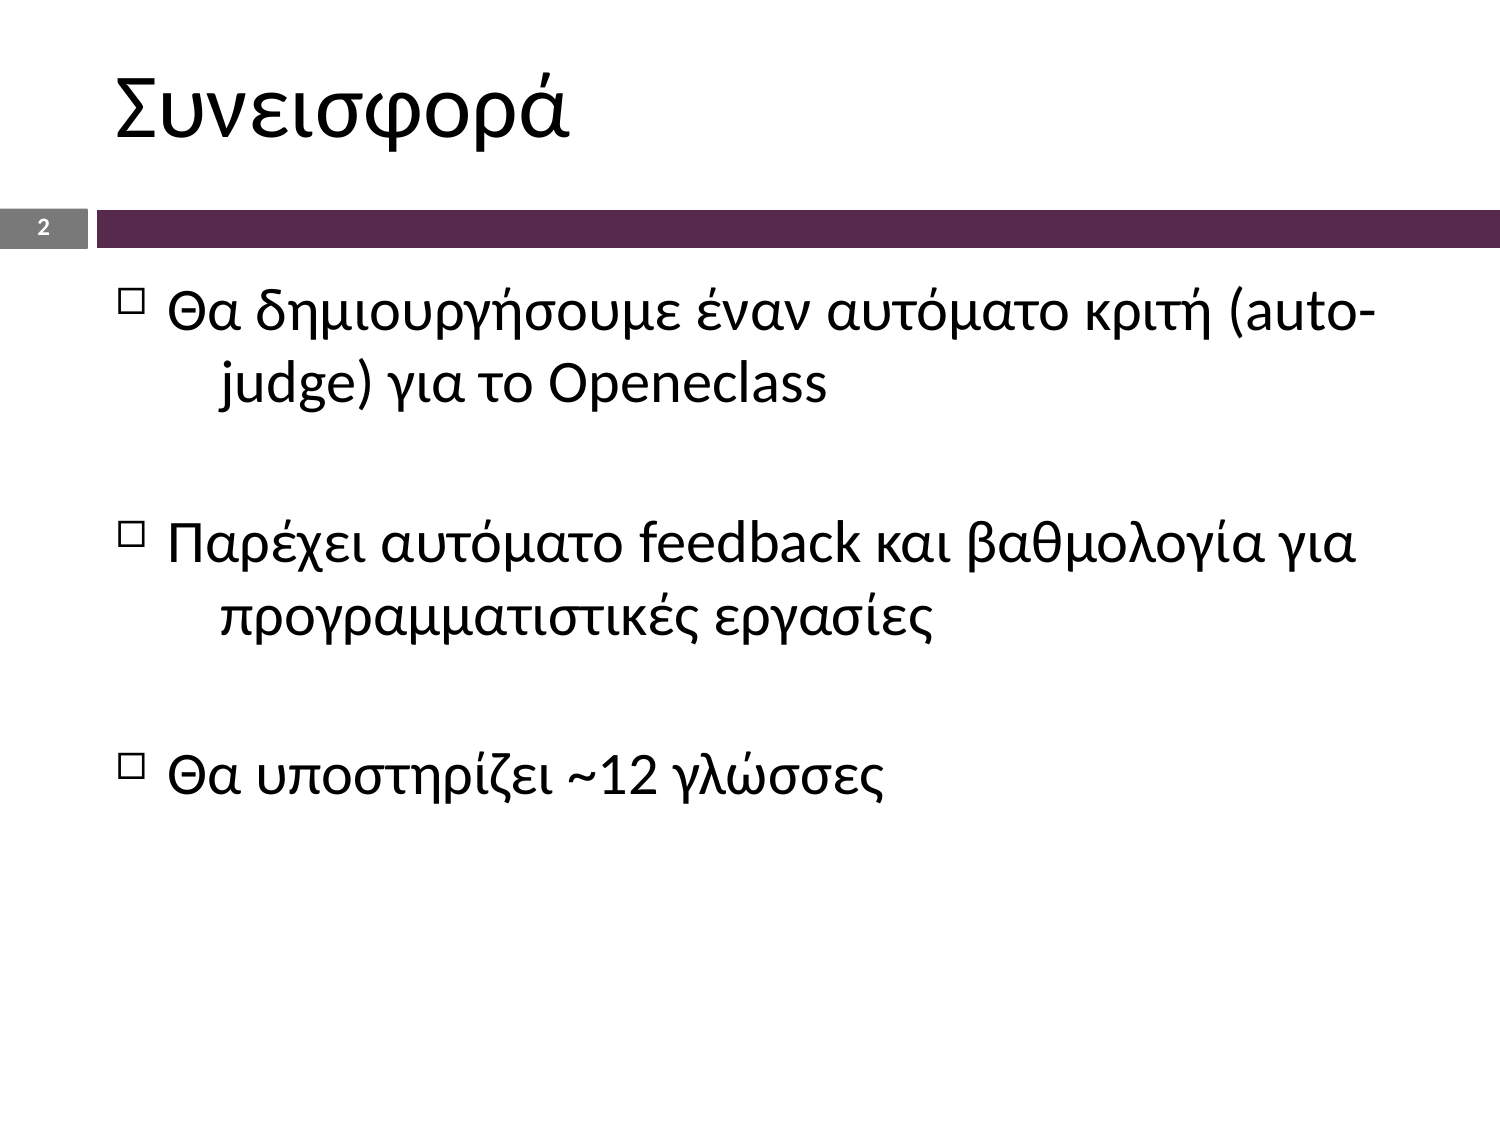

# Συνεισφορά
Θα δημιουργήσουμε έναν αυτόματο κριτή (auto-judge) για το Openeclass
Παρέχει αυτόματο feedback και βαθμολογία για προγραμματιστικές εργασίες
Θα υποστηρίζει ~12 γλώσσες